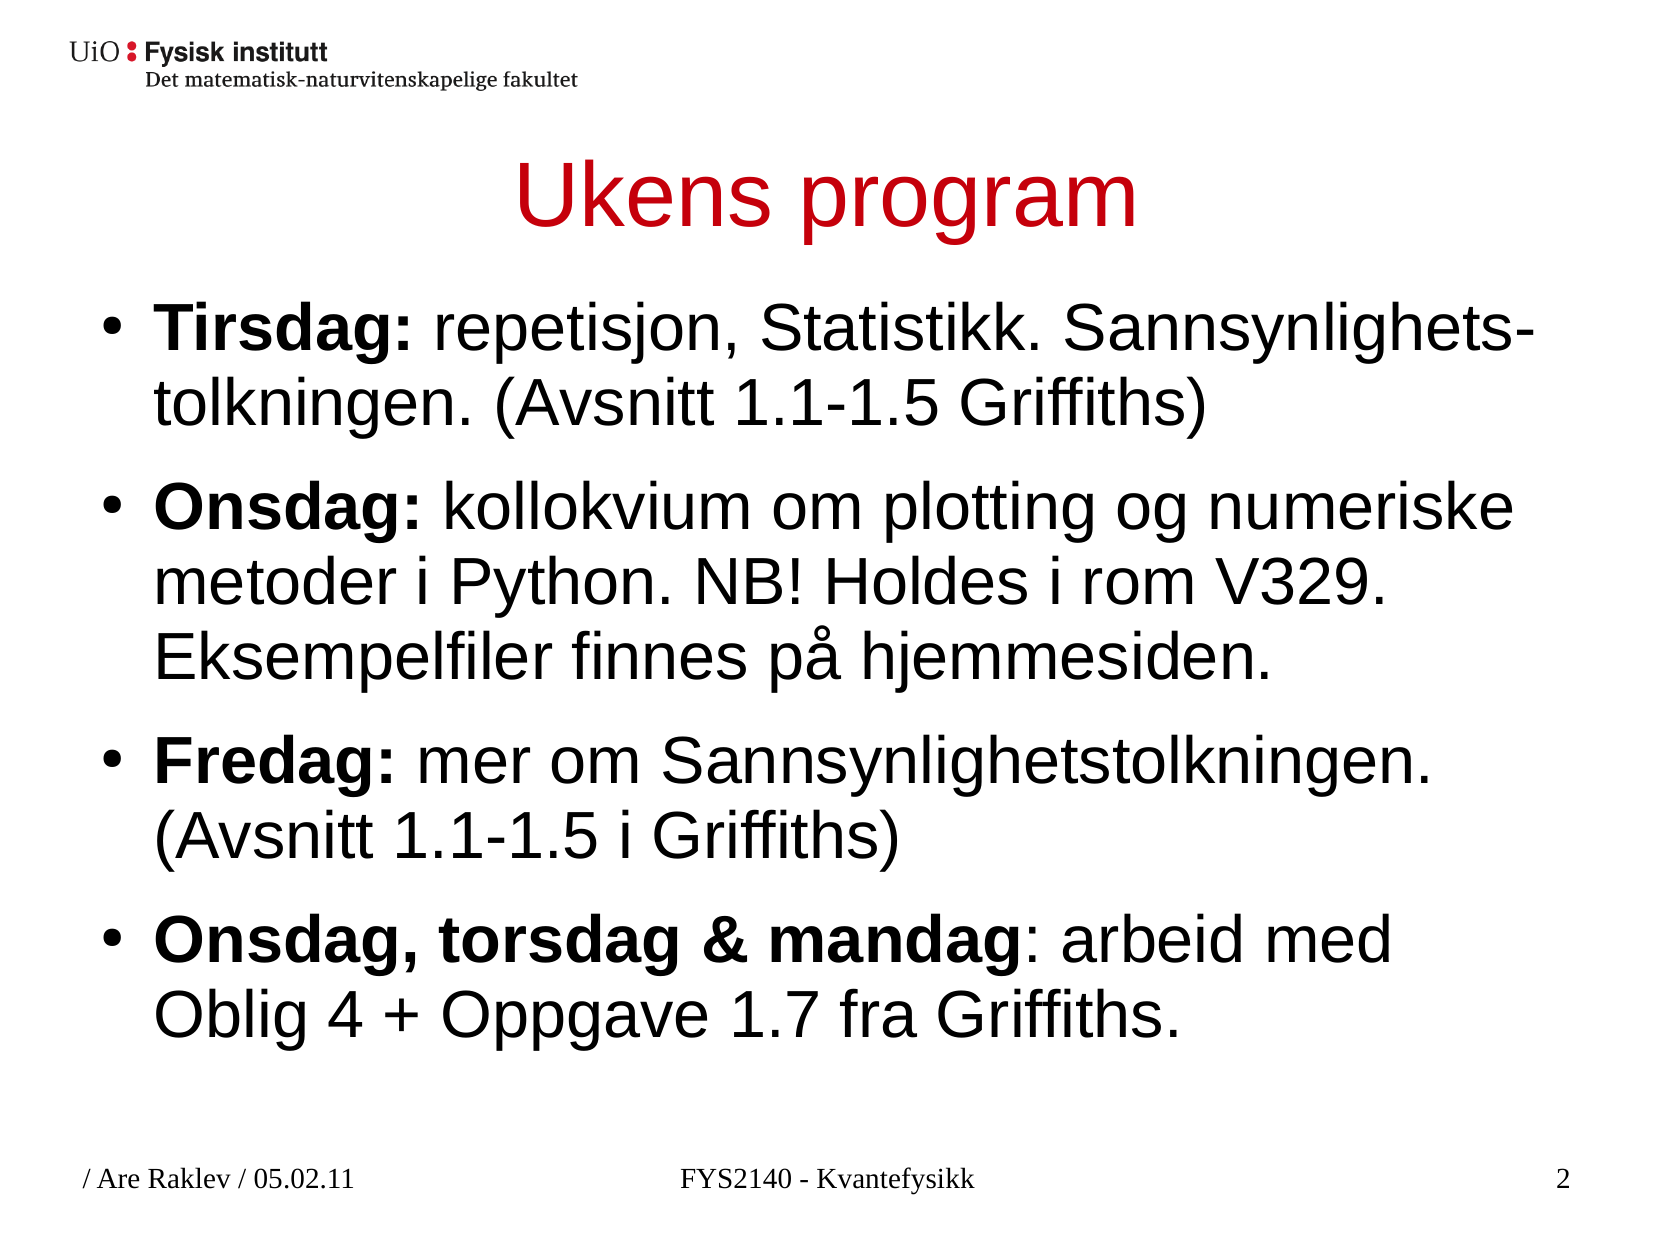

# Ukens program
Tirsdag: repetisjon, Statistikk. Sannsynlighets-tolkningen. (Avsnitt 1.1-1.5 Griffiths)
Onsdag: kollokvium om plotting og numeriske metoder i Python. NB! Holdes i rom V329. Eksempelfiler finnes på hjemmesiden.
Fredag: mer om Sannsynlighetstolkningen. (Avsnitt 1.1-1.5 i Griffiths)
Onsdag, torsdag & mandag: arbeid med
Oblig 4 + Oppgave 1.7 fra Griffiths.
/ Are Raklev / 05.02.11
FYS2140 - Kvantefysikk
2